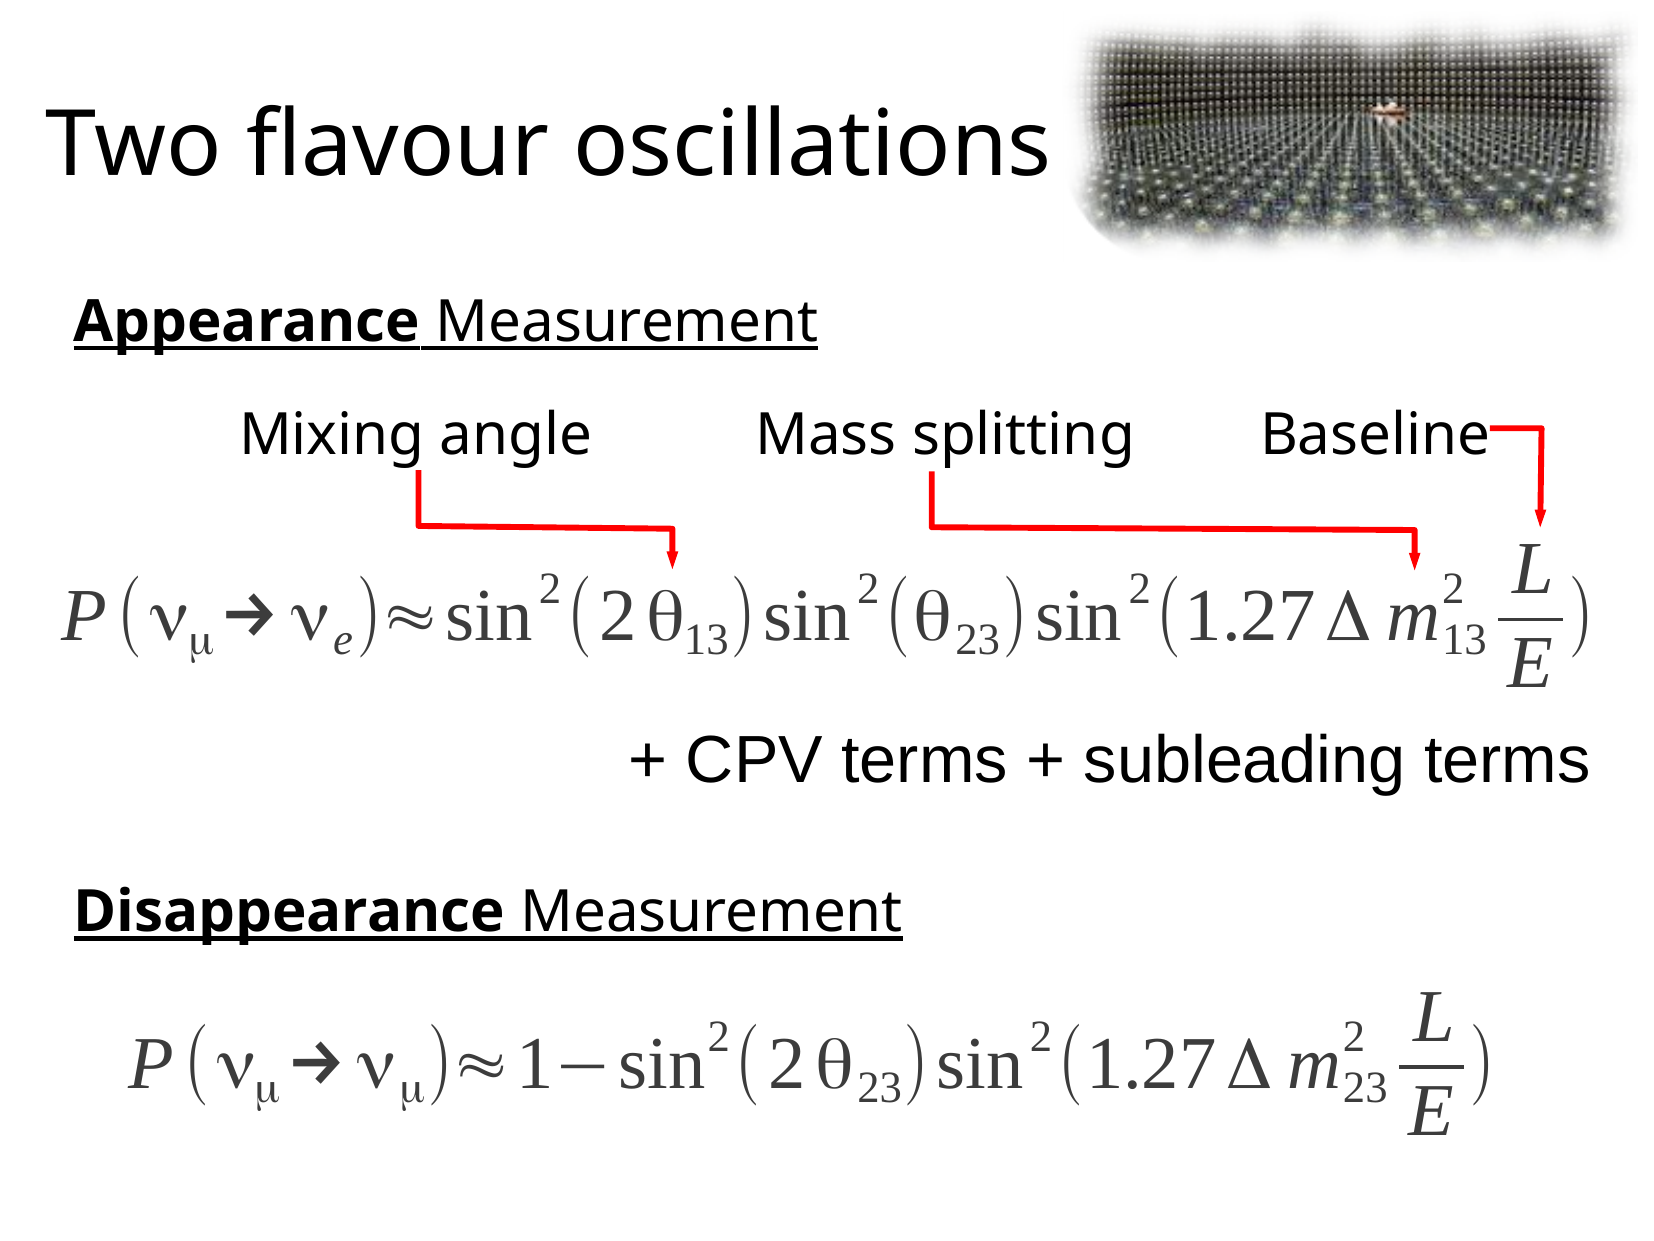

# Two flavour oscillations
Appearance Measurement
Mixing angle
Mass splitting
Baseline
+ CPV terms + subleading terms
Disappearance Measurement